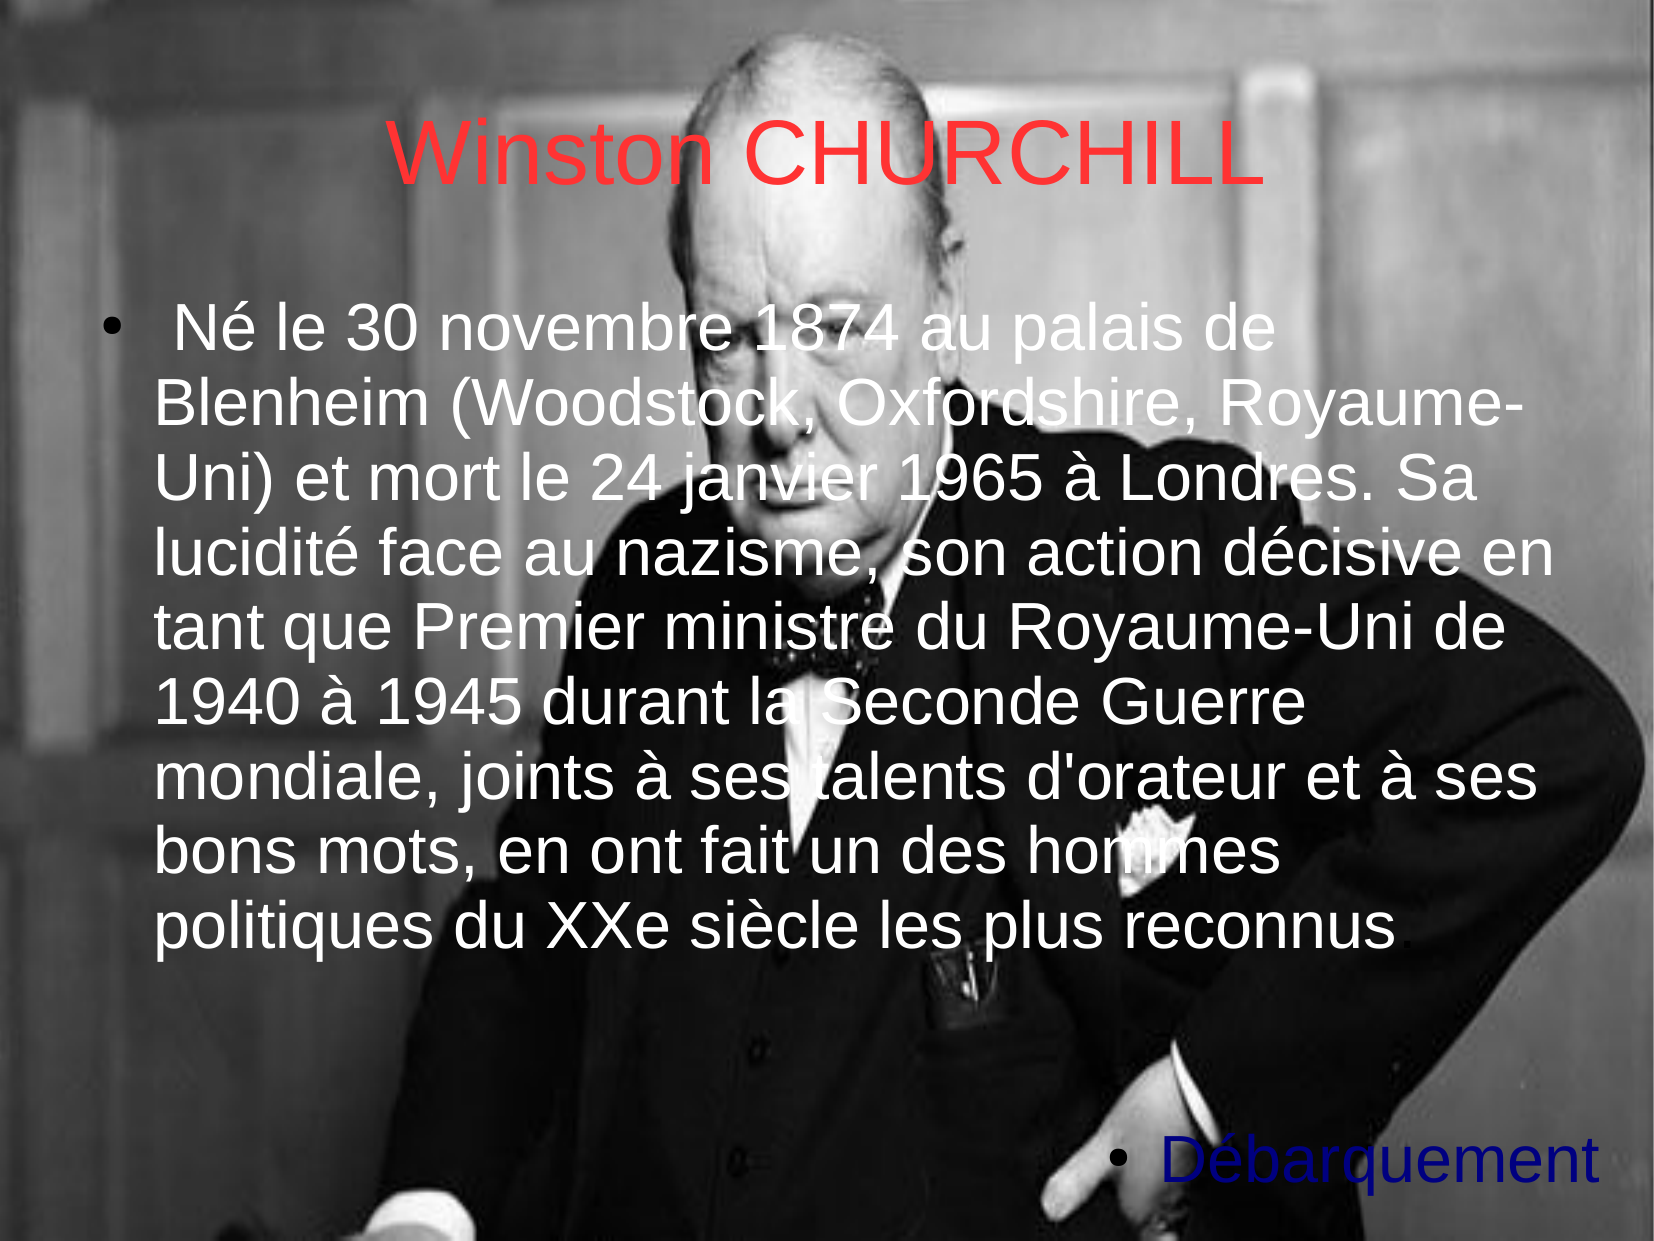

# Winston CHURCHILL
 Né le 30 novembre 1874 au palais de Blenheim (Woodstock, Oxfordshire, Royaume-Uni) et mort le 24 janvier 1965 à Londres. Sa lucidité face au nazisme, son action décisive en tant que Premier ministre du Royaume-Uni de 1940 à 1945 durant la Seconde Guerre mondiale, joints à ses talents d'orateur et à ses bons mots, en ont fait un des hommes politiques du XXe siècle les plus reconnus.
Débarquement